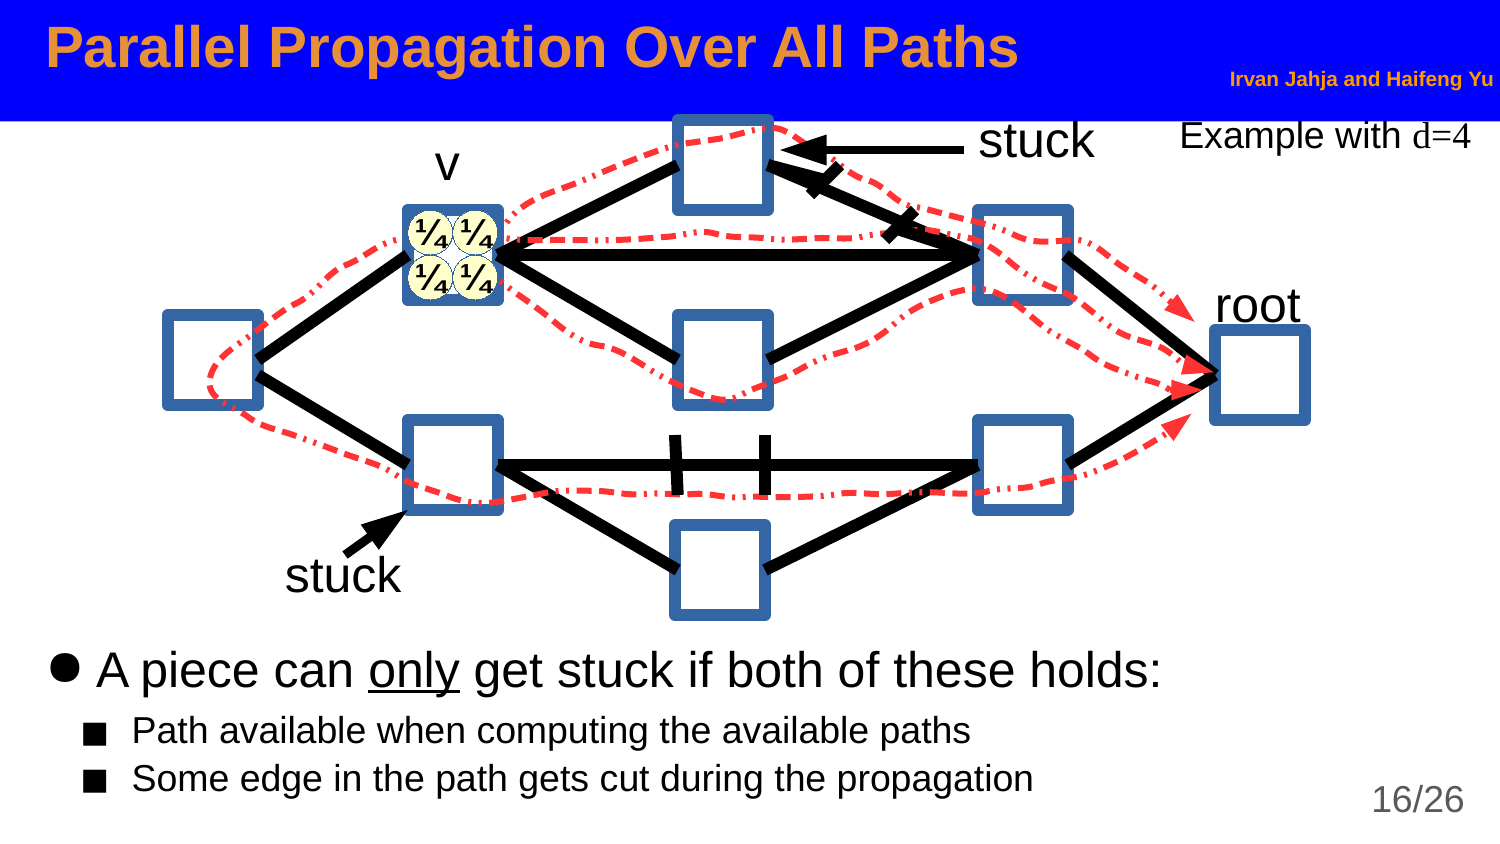

# Parallel Propagation Over All Paths
stuck
stuck
Example with d=4
v
¼
¼
¼
¼
root
A piece can only get stuck if both of these holds:
Path available when computing the available paths
Some edge in the path gets cut during the propagation
16